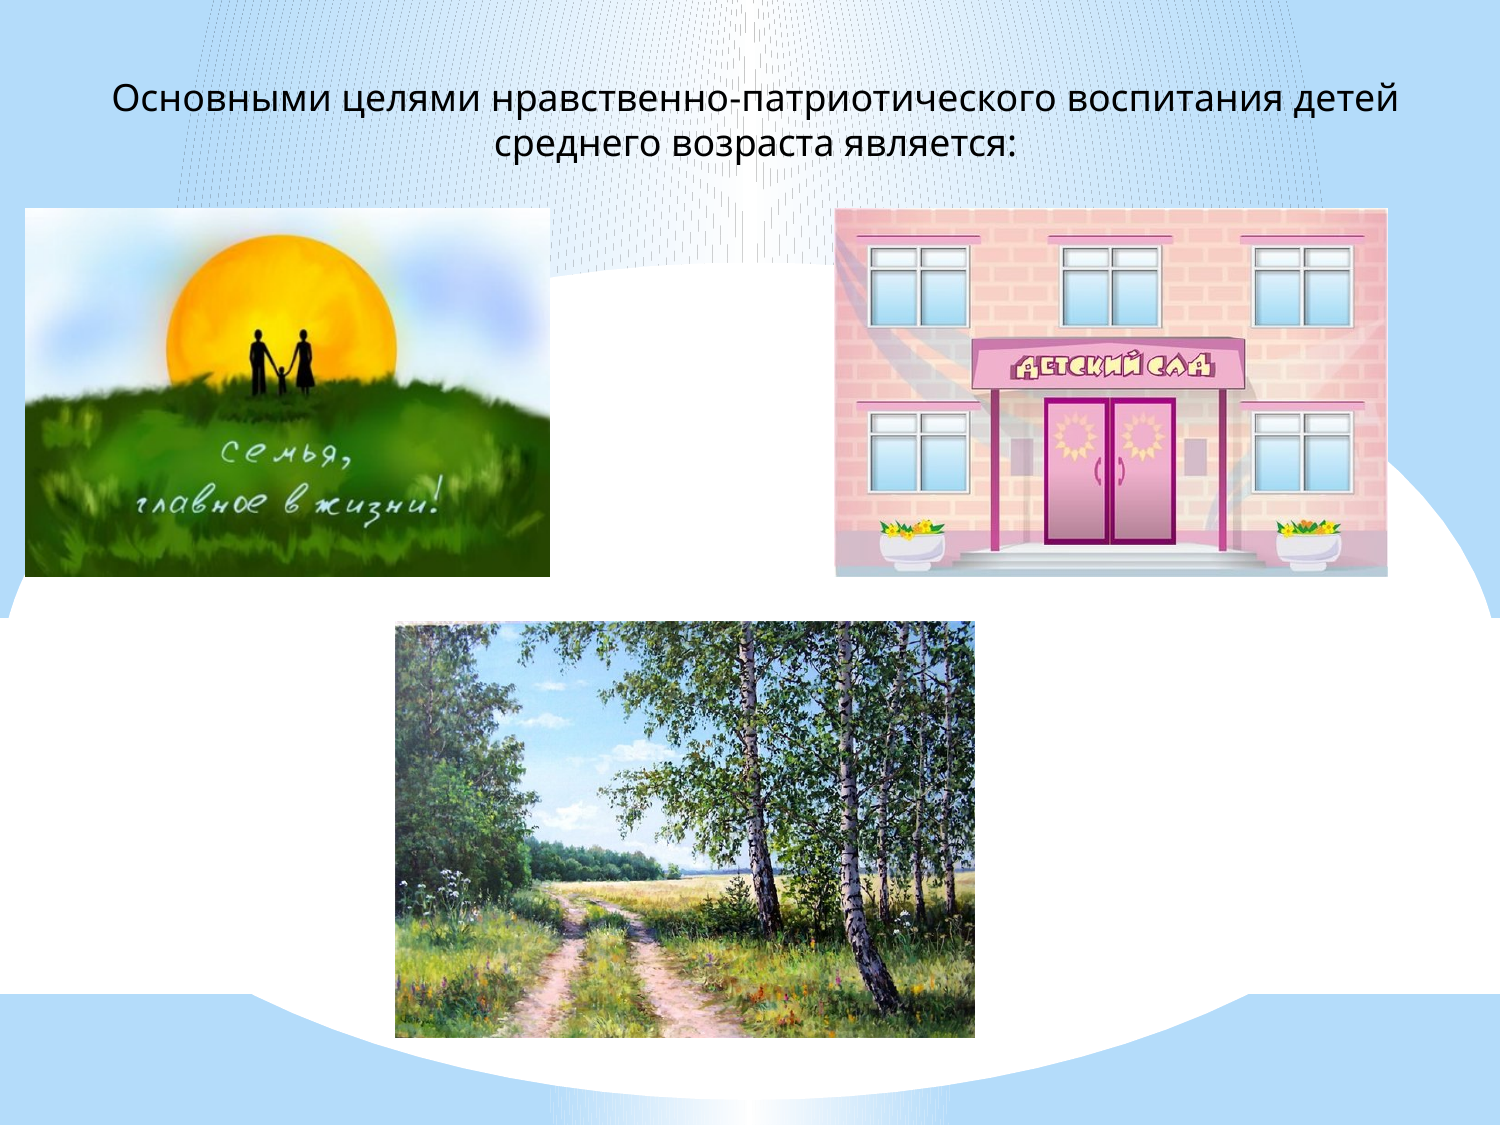

Основными целями нравственно-патриотического воспитания детей среднего возраста является: